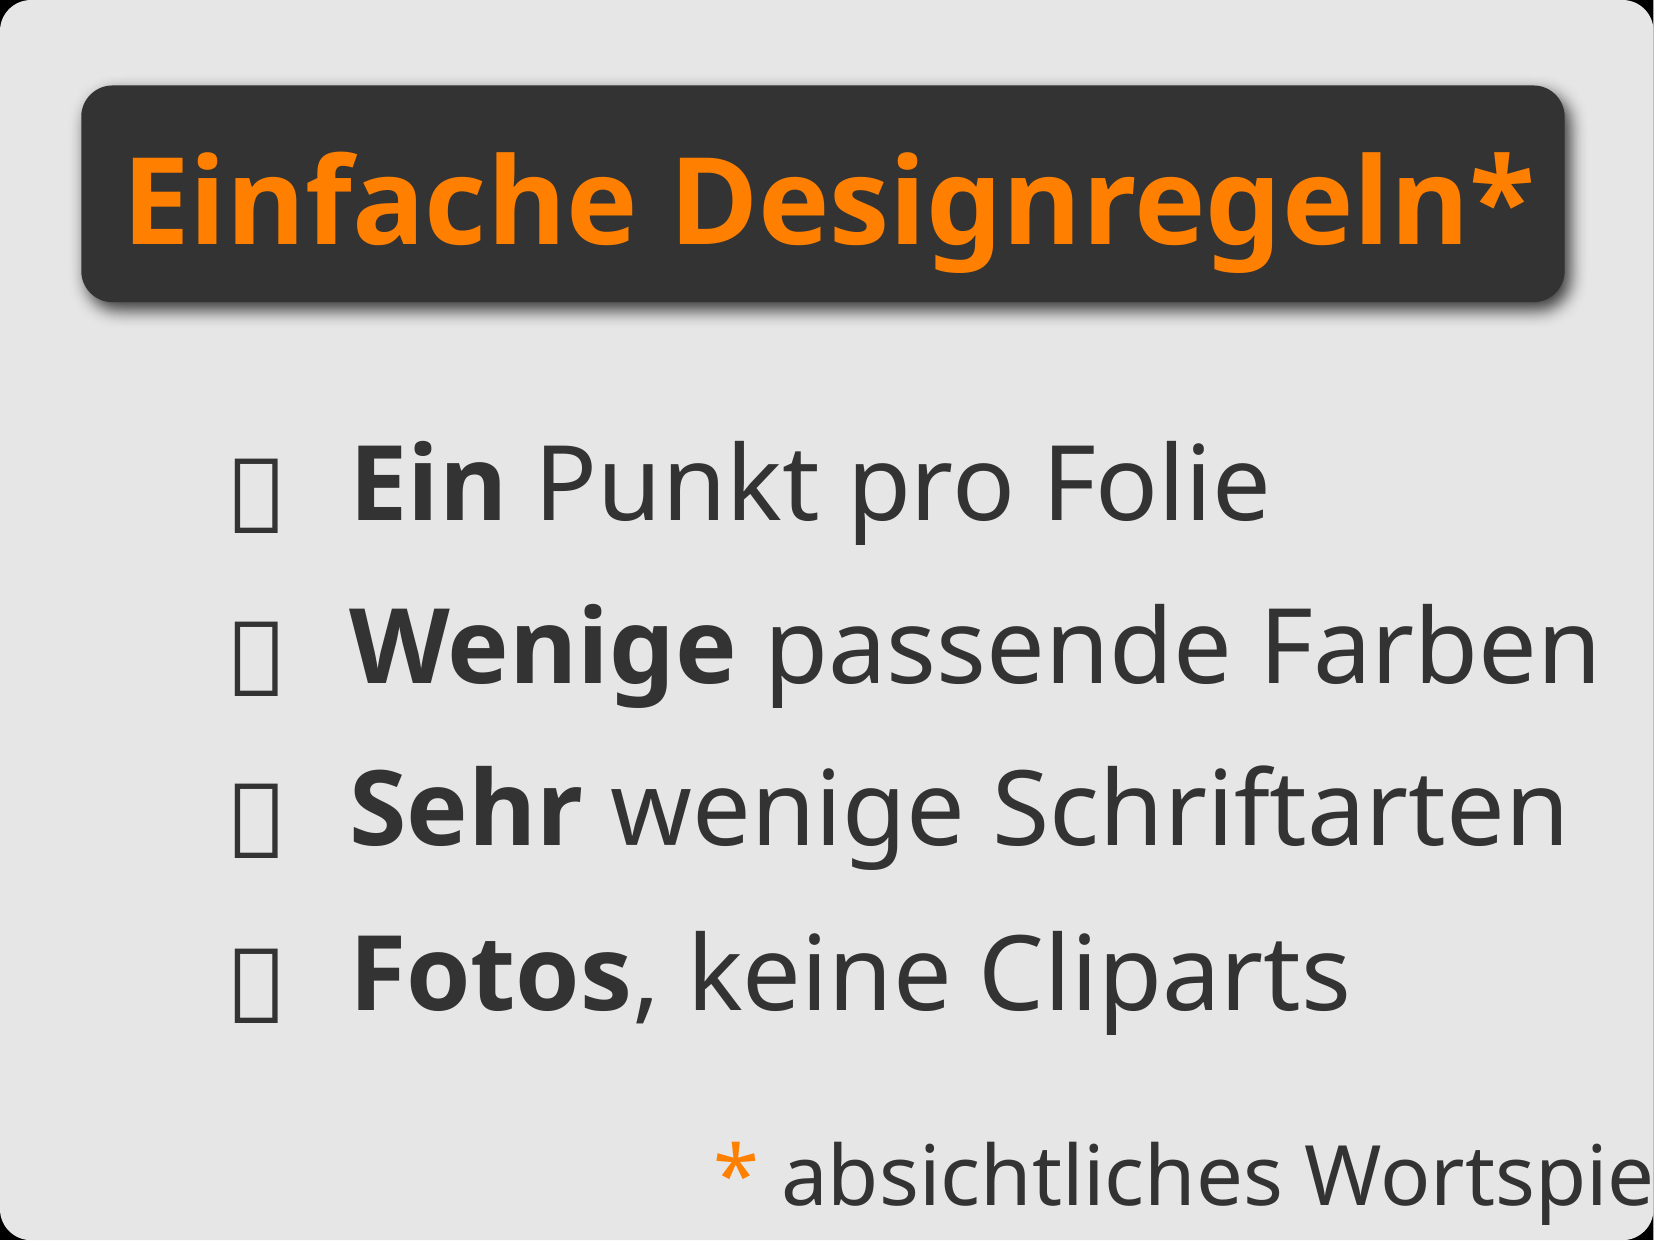

Einfache Designregeln*
Ein Punkt pro Folie

Wenige passende Farben

Sehr wenige Schriftarten

Fotos, keine Cliparts

* absichtliches Wortspiel